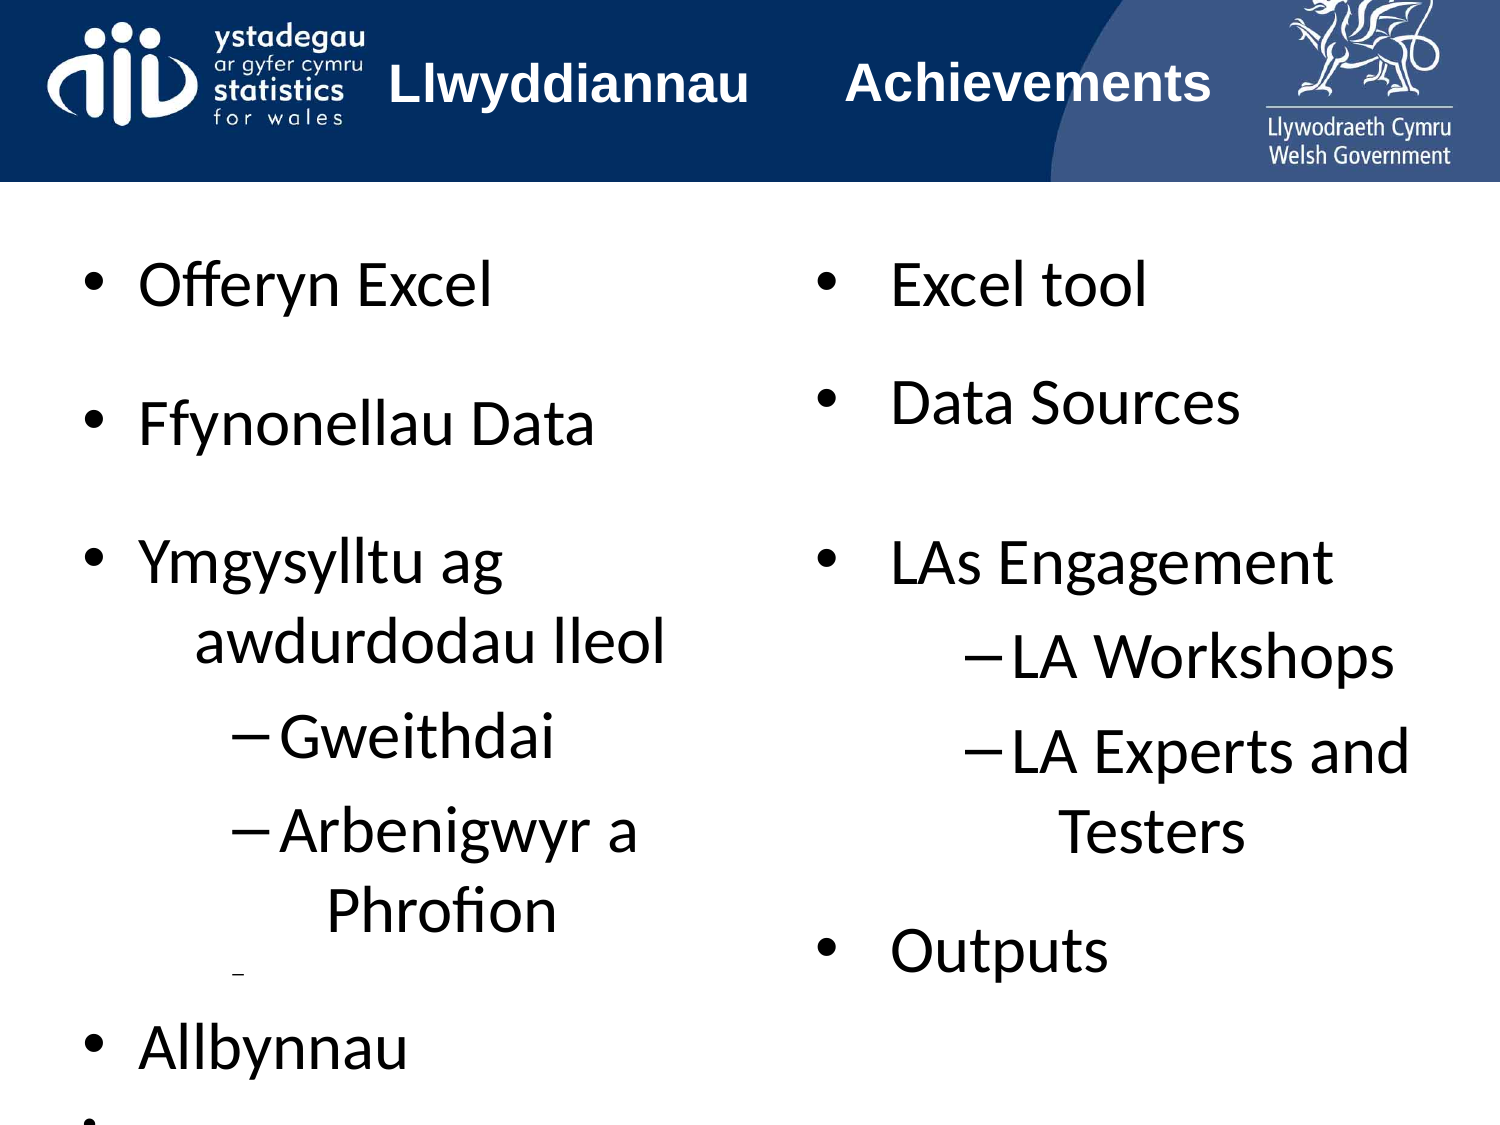

Llwyddiannau
Achievements
# Offeryn Excel
Ffynonellau Data
Ymgysylltu ag awdurdodau lleol
Gweithdai
Arbenigwyr a Phrofion
Allbynnau
Excel tool
Data Sources
LAs Engagement
LA Workshops
LA Experts and Testers
Outputs